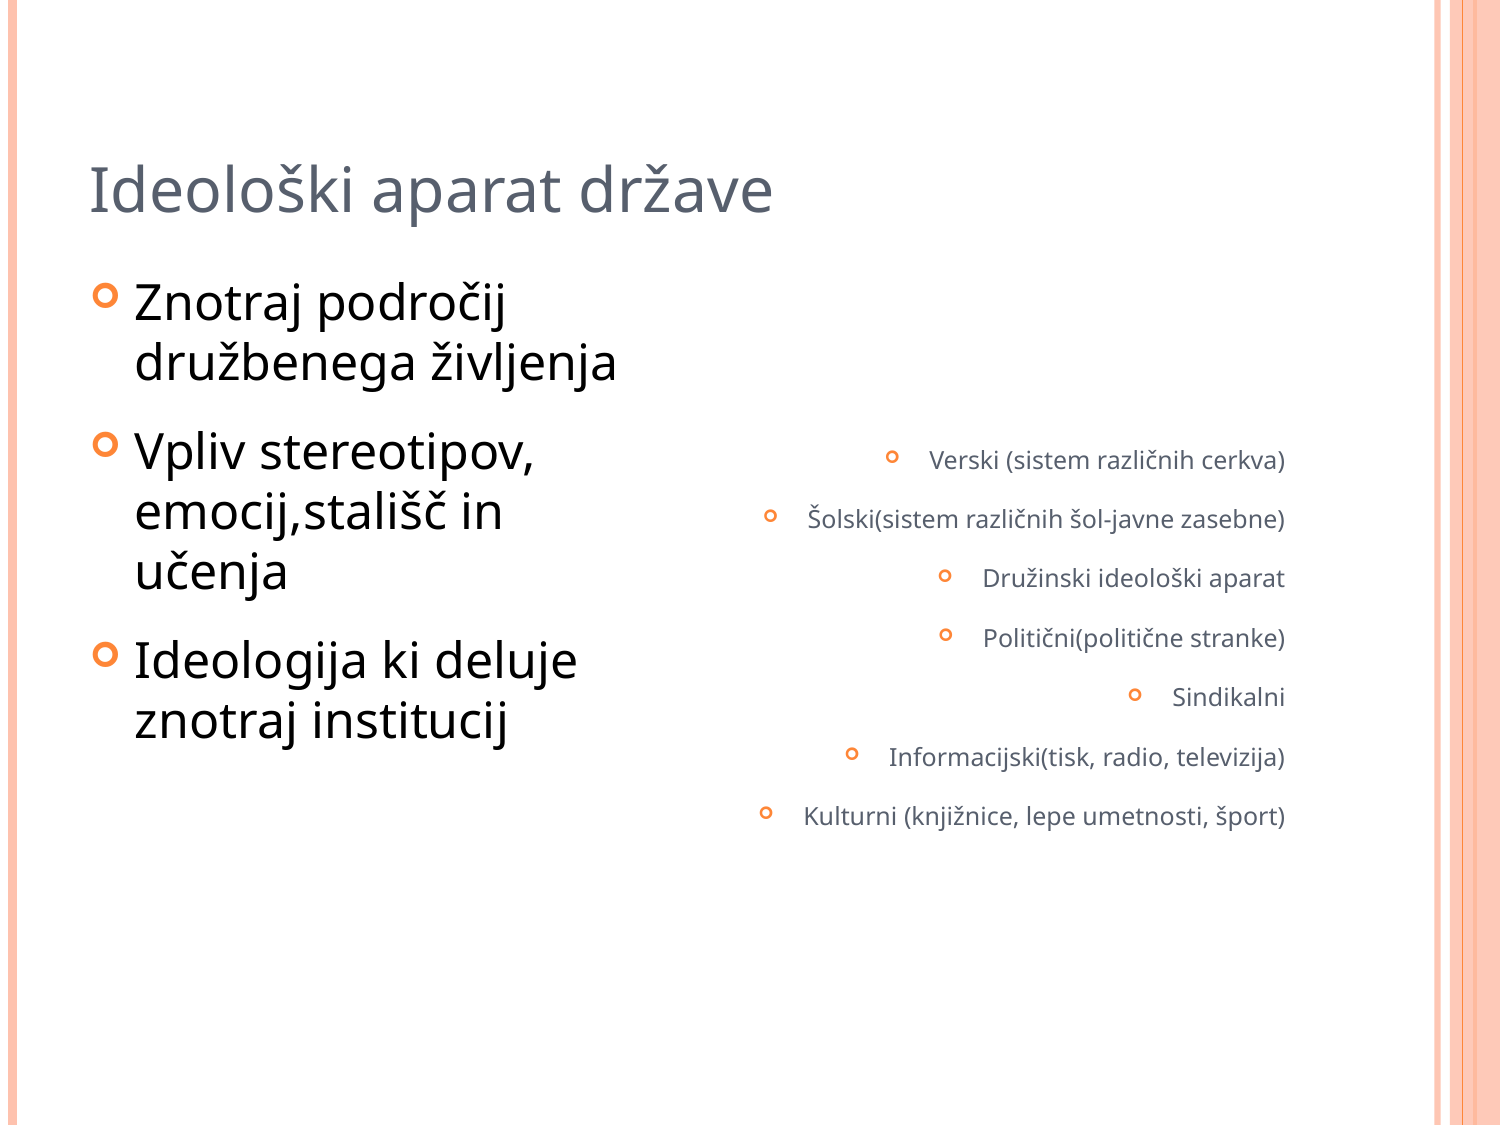

# Ideološki aparat države
Znotraj področij družbenega življenja
Vpliv stereotipov, emocij,stališč in učenja
Ideologija ki deluje znotraj institucij
Verski (sistem različnih cerkva)
Šolski(sistem različnih šol-javne zasebne)
Družinski ideološki aparat
Politični(politične stranke)
Sindikalni
Informacijski(tisk, radio, televizija)
Kulturni (knjižnice, lepe umetnosti, šport)